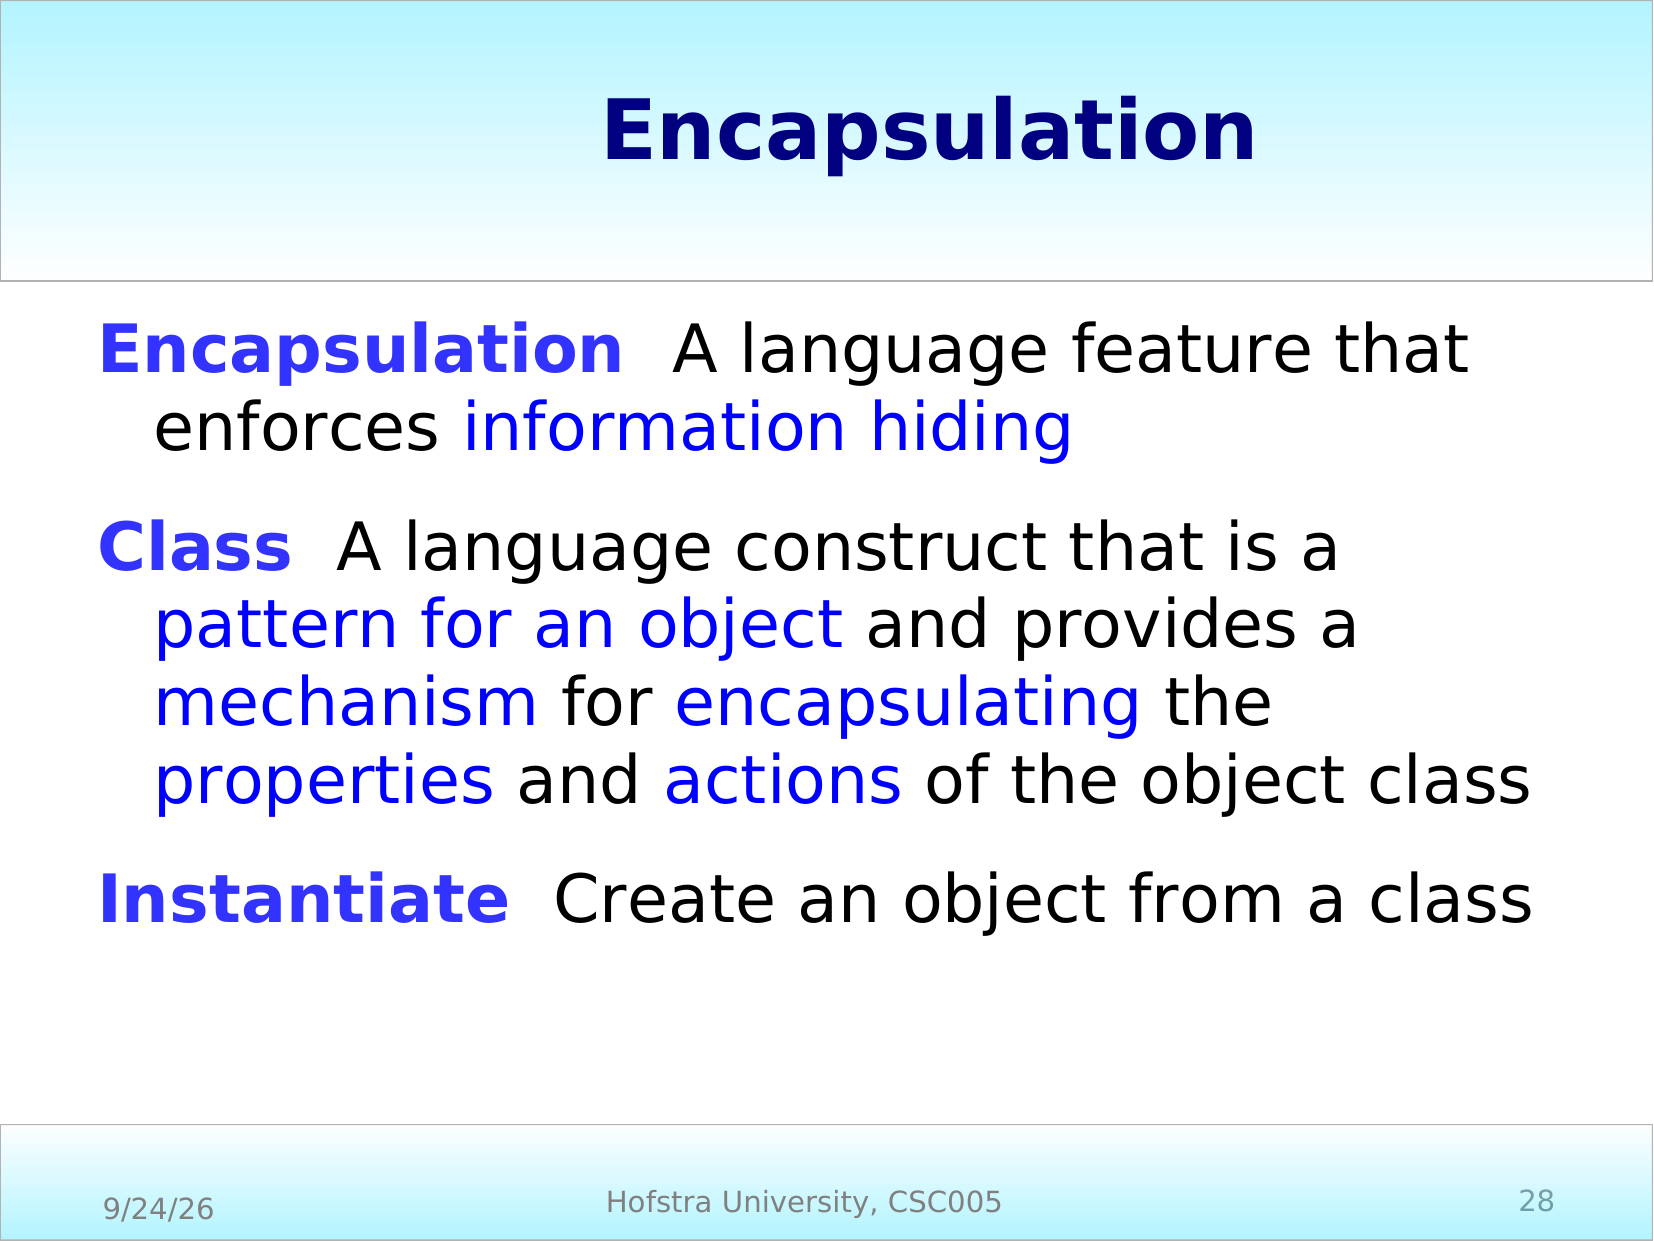

# Encapsulation
Encapsulation A language feature that enforces information hiding
Class A language construct that is a pattern for an object and provides a mechanism for encapsulating the properties and actions of the object class
Instantiate Create an object from a class
28
Hofstra University, CSC005